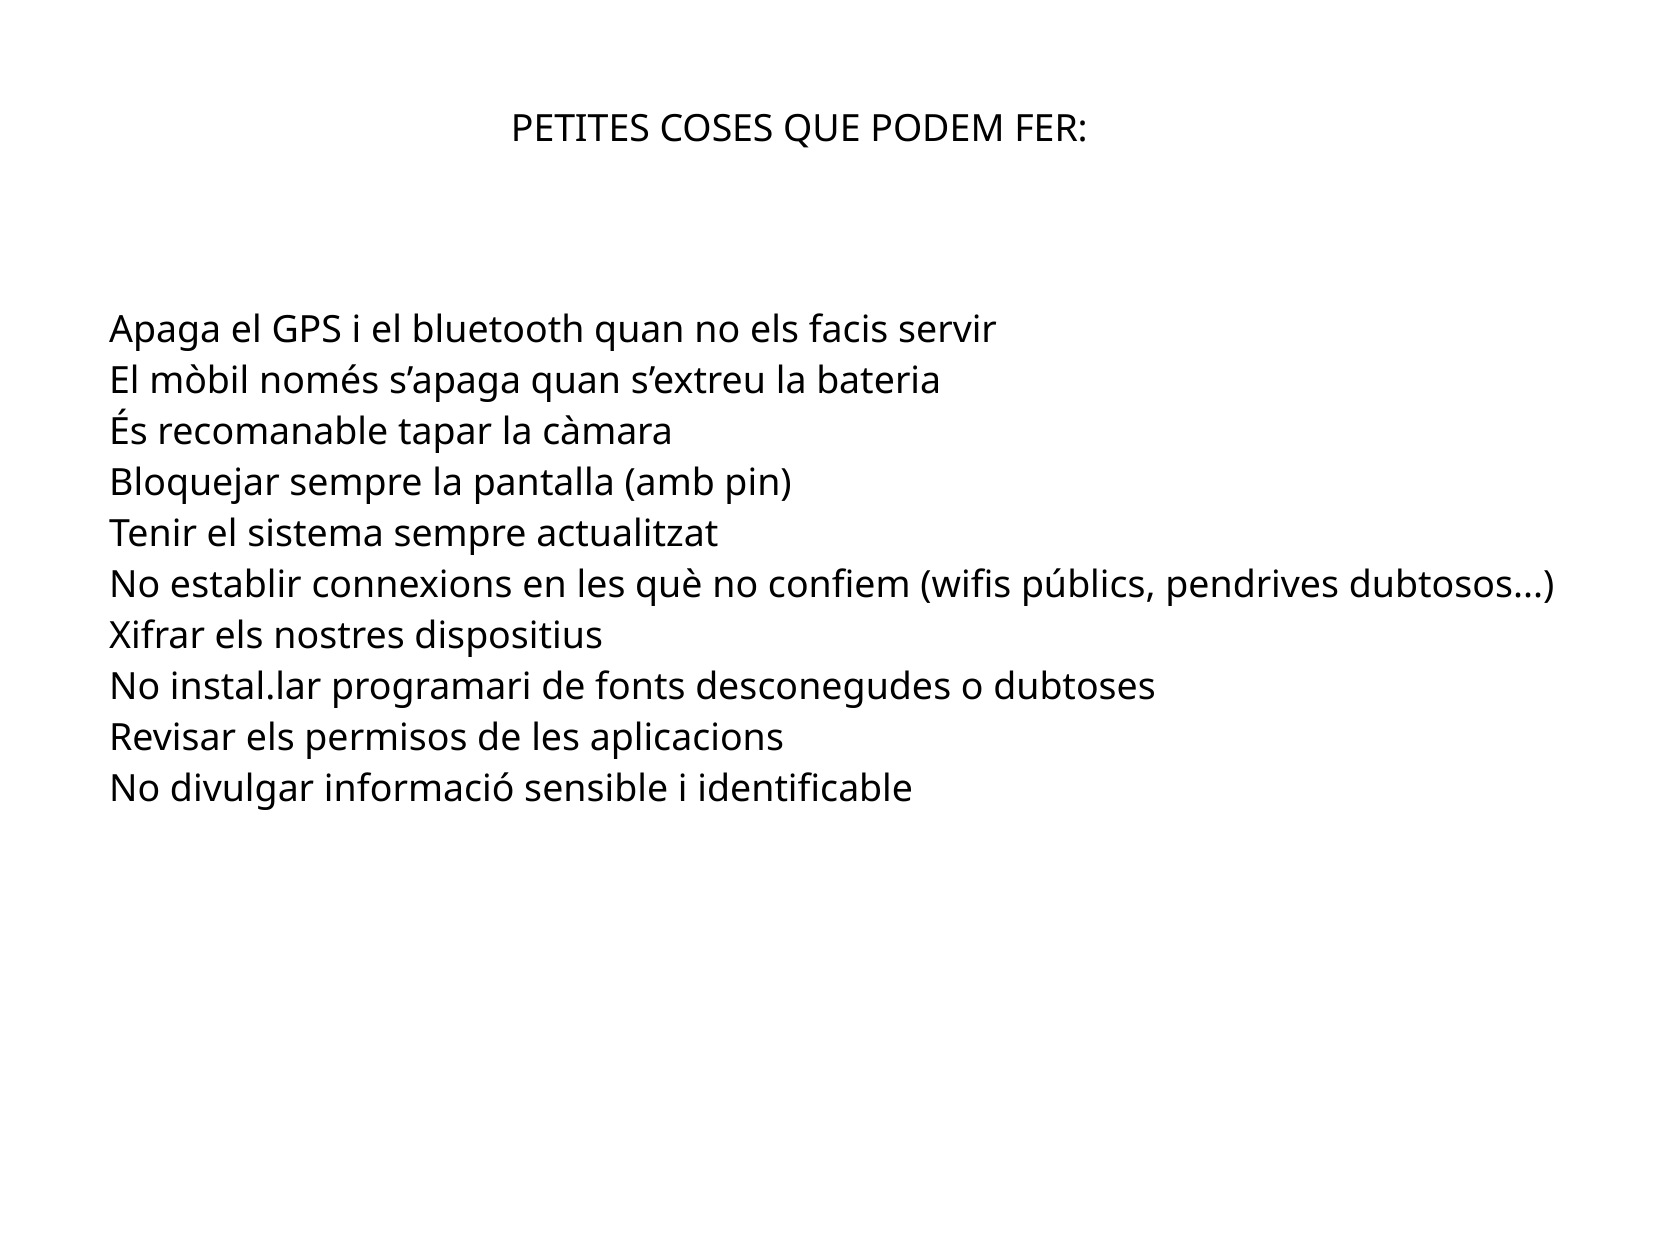

PETITES COSES QUE PODEM FER:
Apaga el GPS i el bluetooth quan no els facis servir
El mòbil només s’apaga quan s’extreu la bateria
És recomanable tapar la càmara
Bloquejar sempre la pantalla (amb pin)
Tenir el sistema sempre actualitzat
No establir connexions en les què no confiem (wifis públics, pendrives dubtosos...)
Xifrar els nostres dispositius
No instal.lar programari de fonts desconegudes o dubtoses
Revisar els permisos de les aplicacions
No divulgar informació sensible i identificable